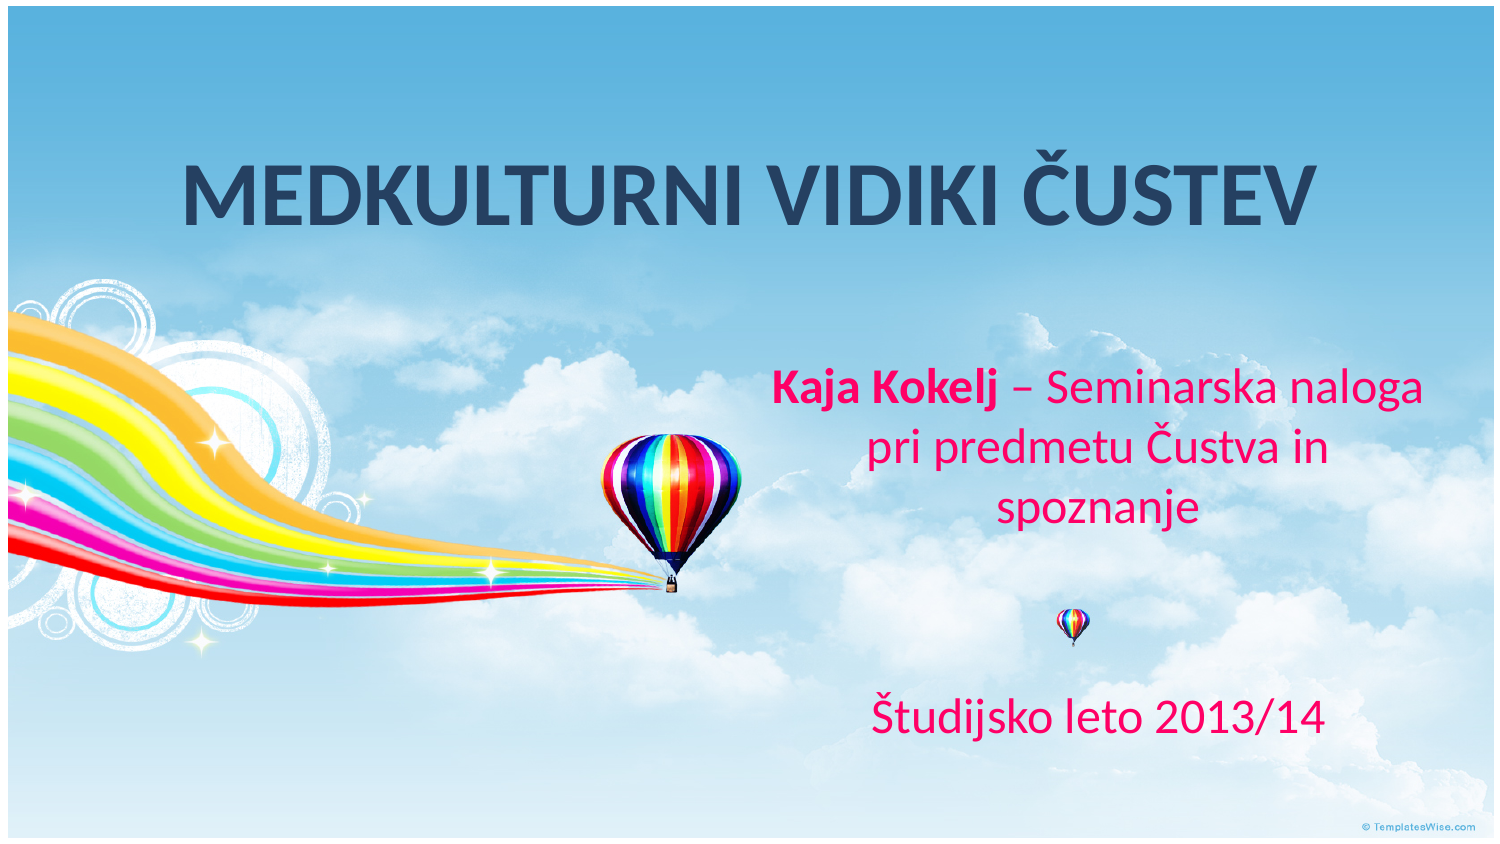

# MEDKULTURNI VIDIKI ČUSTEV
Kaja Kokelj – Seminarska naloga pri predmetu Čustva in spoznanje
Študijsko leto 2013/14